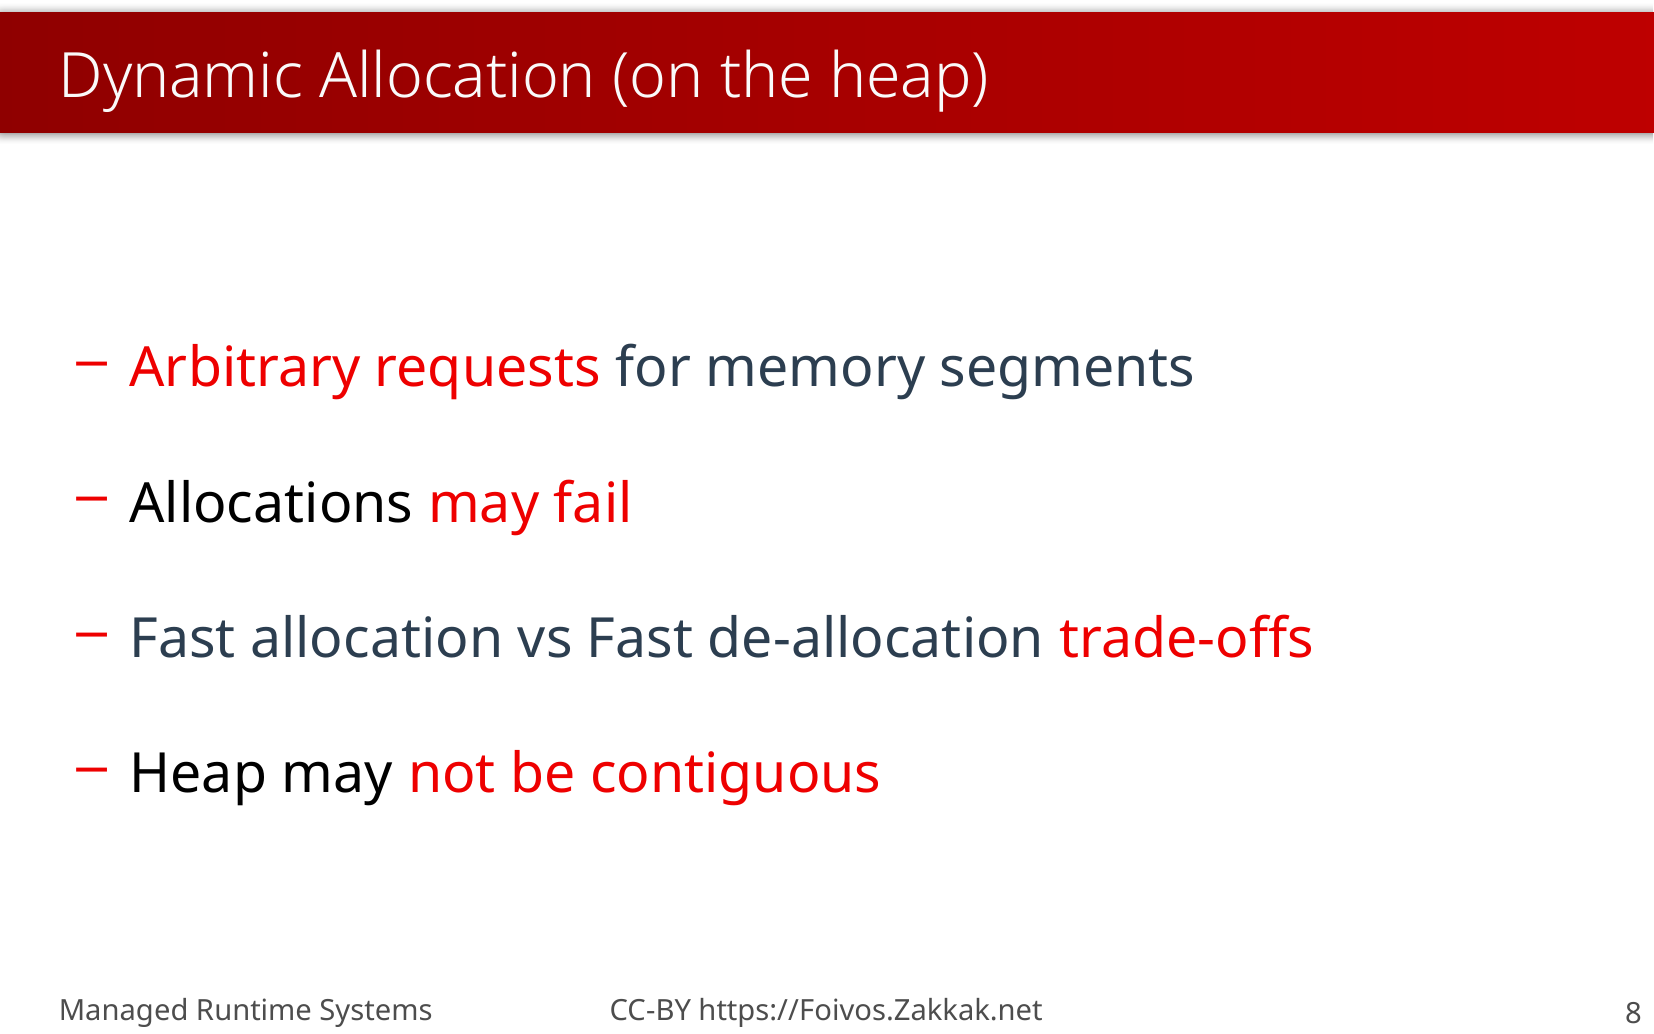

# Dynamic Allocation (on the heap)
Arbitrary requests for memory segments
Allocations may fail
Fast allocation vs Fast de-allocation trade-offs
Heap may not be contiguous
Managed Runtime Systems
CC-BY https://Foivos.Zakkak.net
8